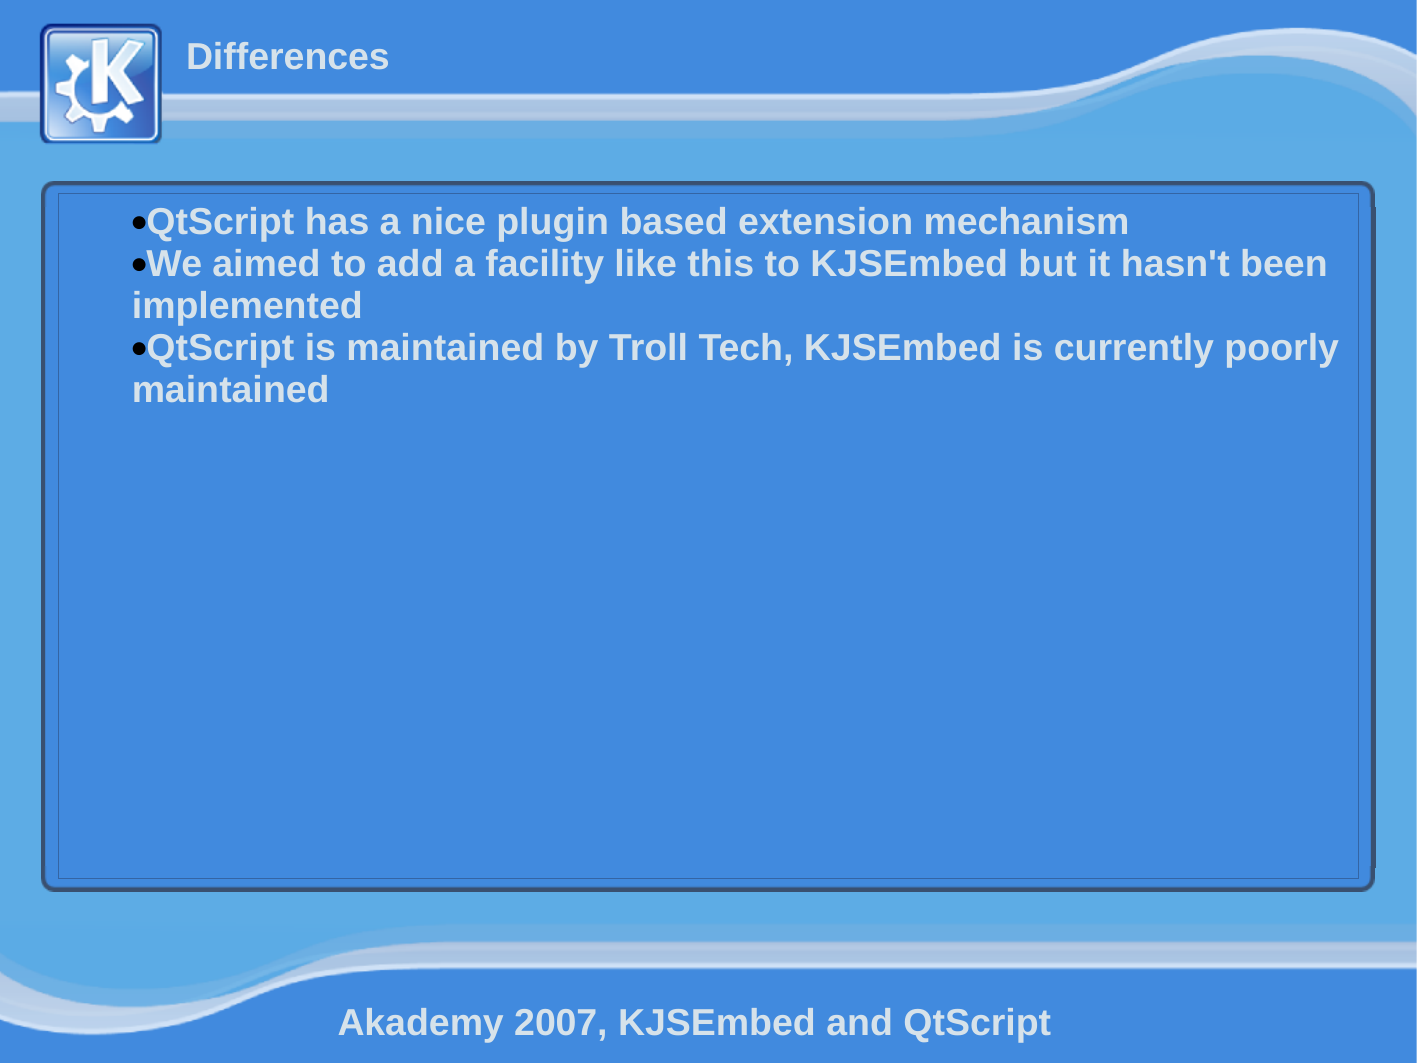

Differences
QtScript has a nice plugin based extension mechanism
We aimed to add a facility like this to KJSEmbed but it hasn't been implemented
QtScript is maintained by Troll Tech, KJSEmbed is currently poorly maintained